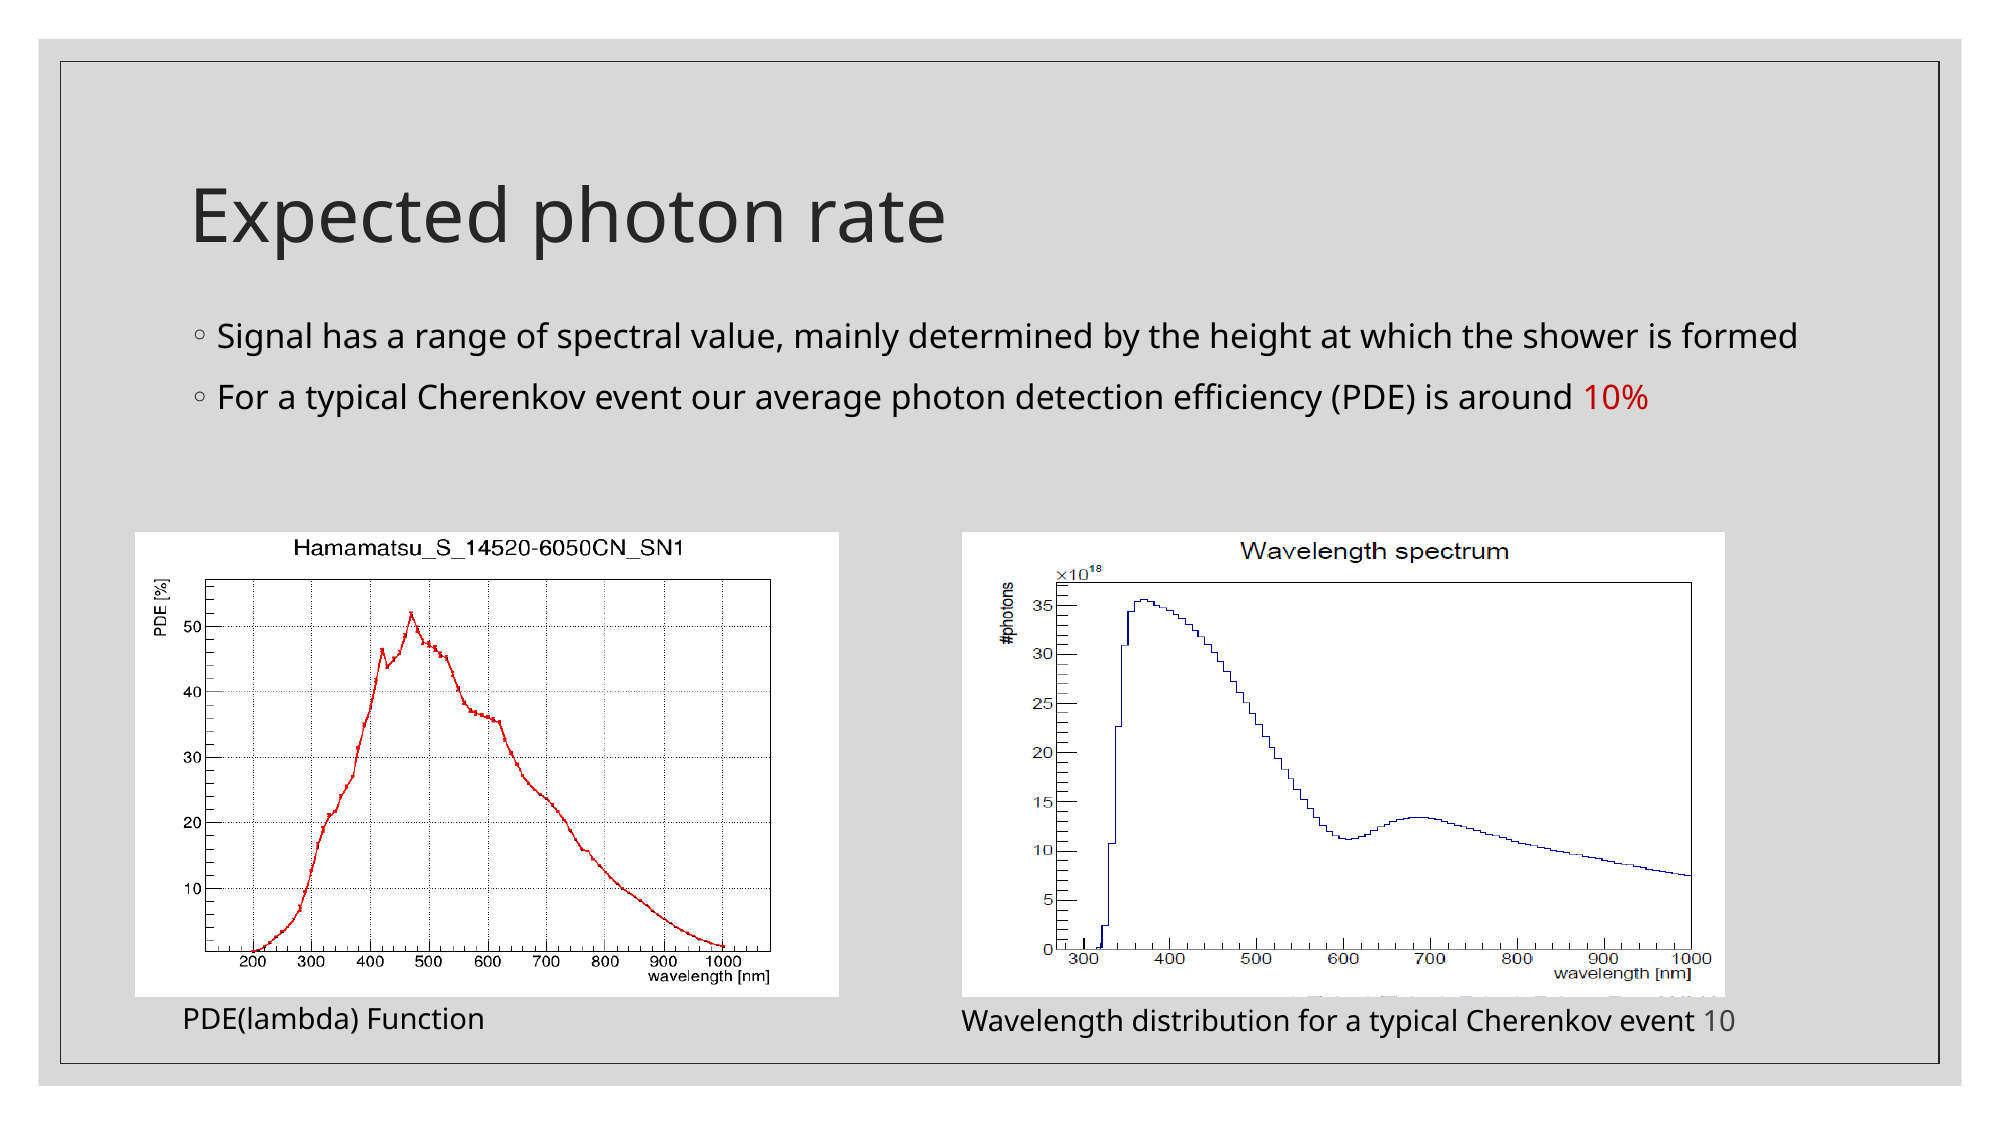

# Expected photon rate
Signal has a range of spectral value, mainly determined by the height at which the shower is formed
For a typical Cherenkov event our average photon detection efficiency (PDE) is around 10%
PDE(lambda) Function
Wavelength distribution for a typical Cherenkov event